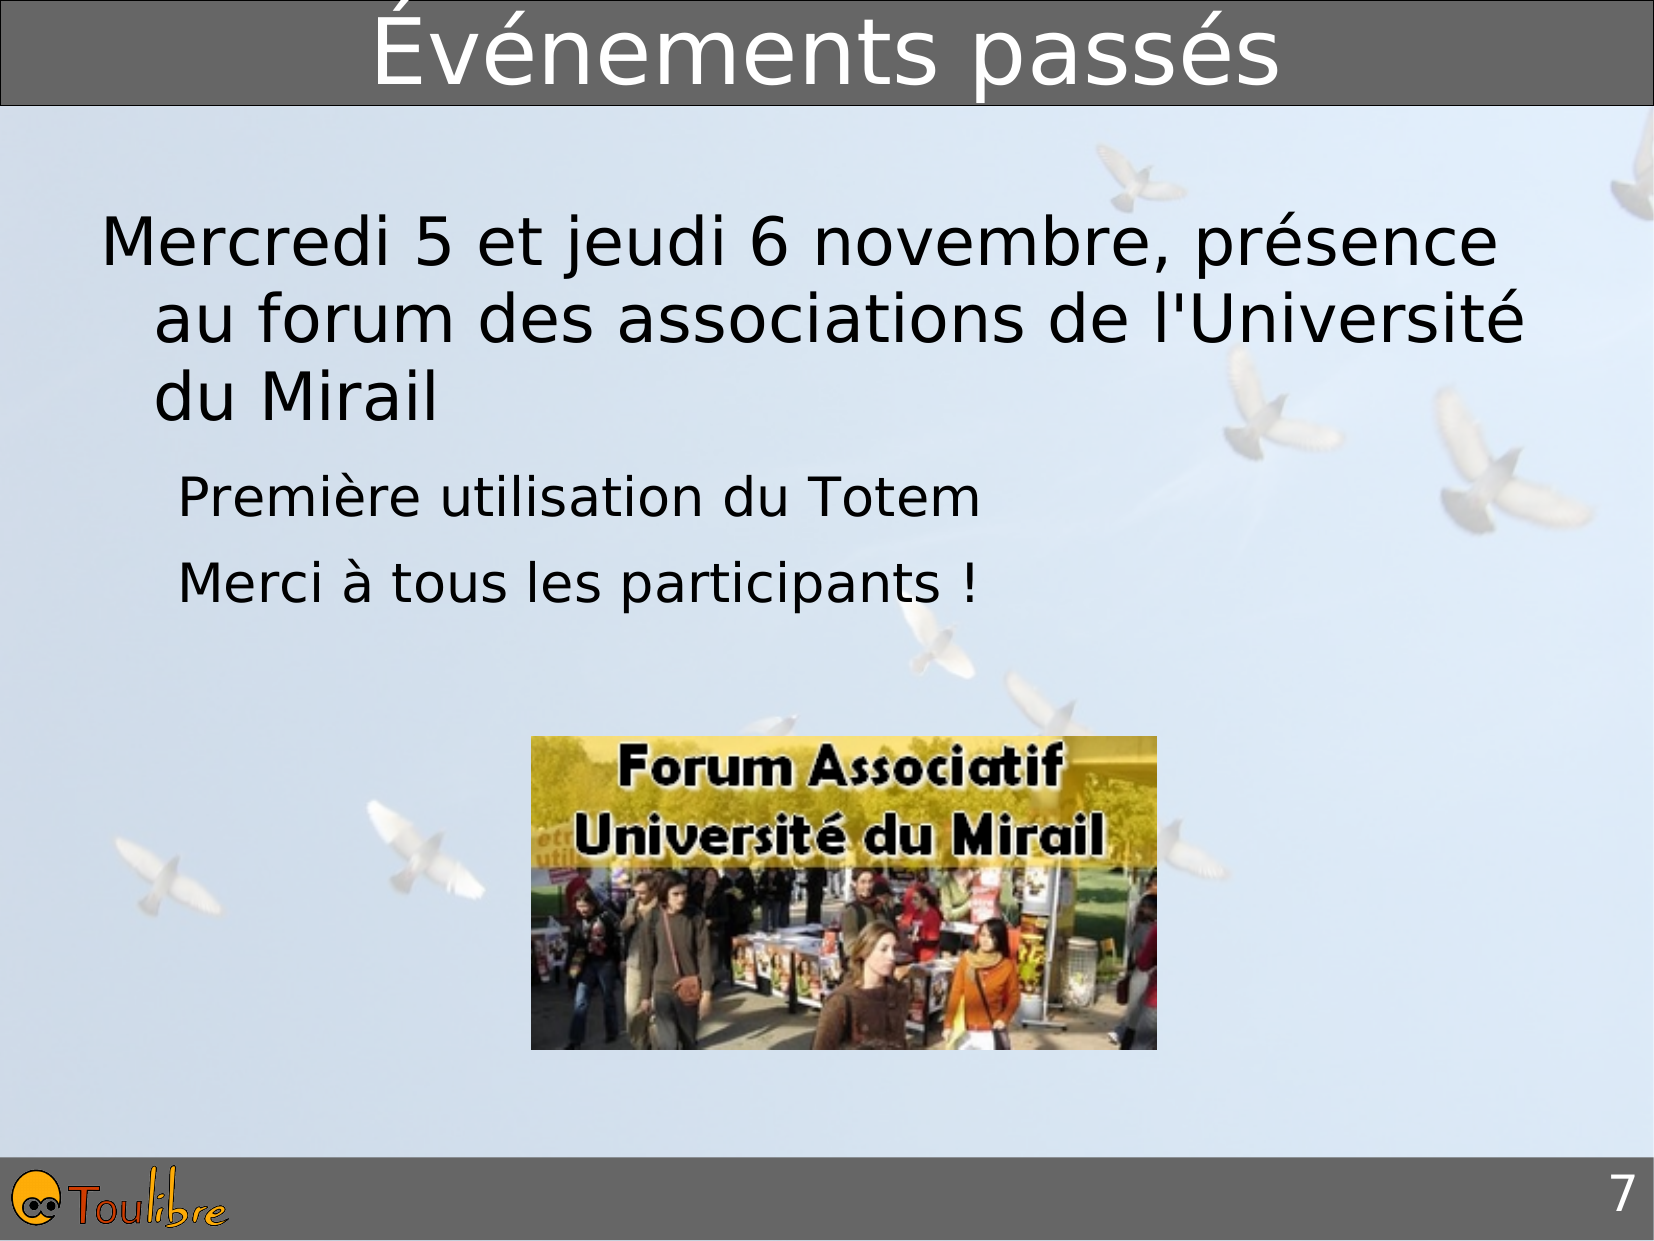

# Événements passés
Mercredi 5 et jeudi 6 novembre, présence au forum des associations de l'Université du Mirail
Première utilisation du Totem
Merci à tous les participants !